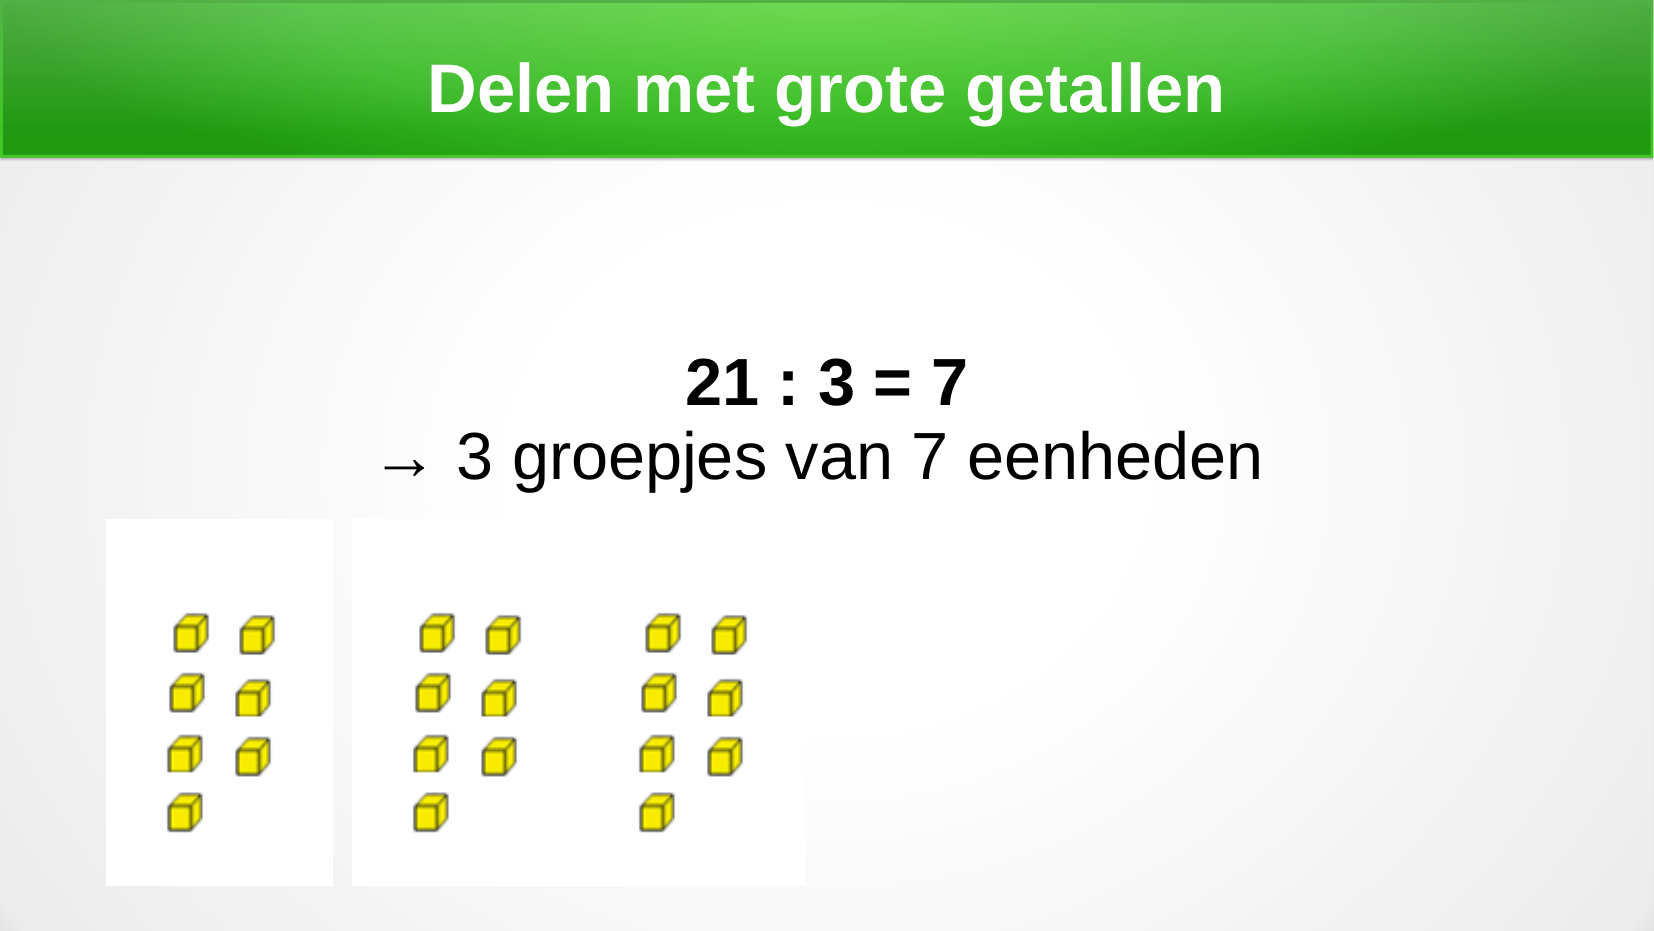

# Delen met grote getallen
21 : 3 = 7
→ 3 groepjes van 7 eenheden